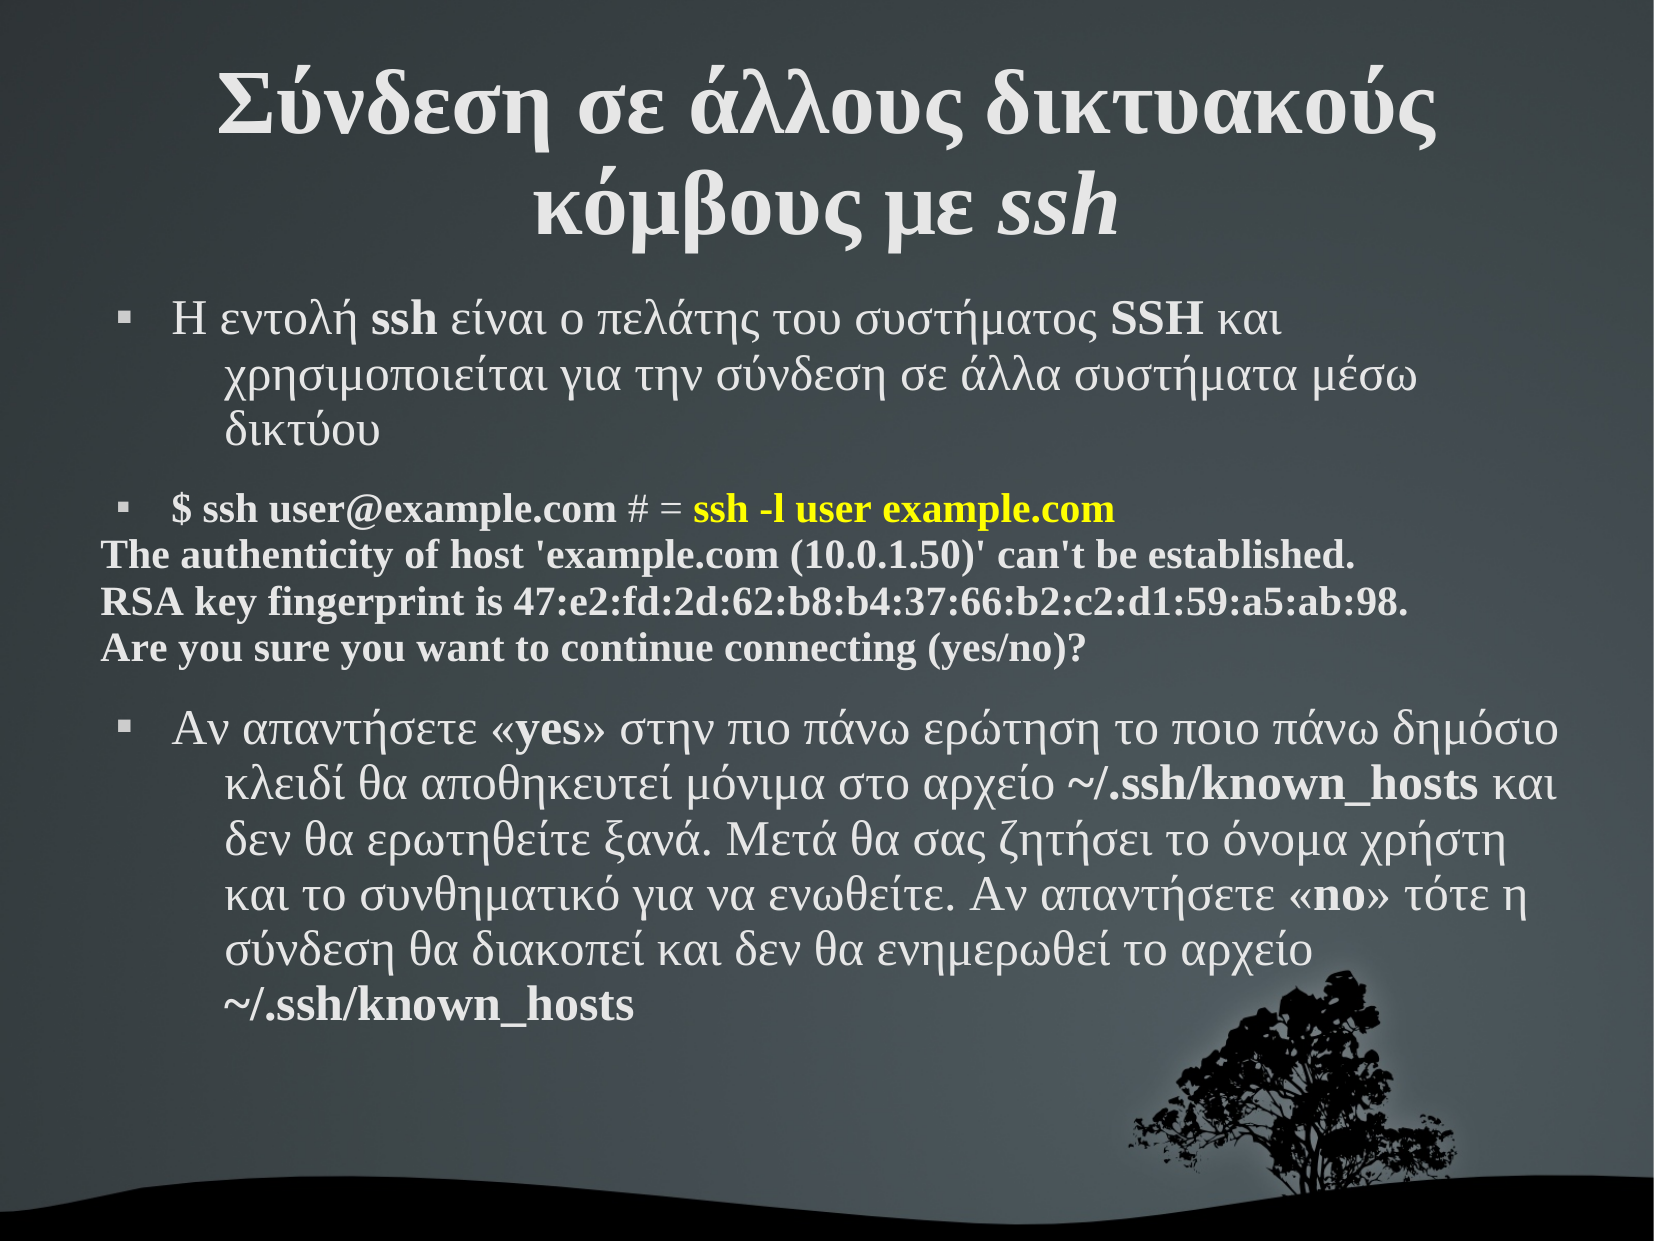

# Σύνδεση σε άλλους δικτυακούς κόμβους με ssh
Η εντολή ssh είναι ο πελάτης του συστήματος SSH και χρησιμοποιείται για την σύνδεση σε άλλα συστήματα μέσω δικτύου
$ ssh user@example.com # = ssh -l user example.com
The authenticity of host 'example.com (10.0.1.50)' can't be established.
RSA key fingerprint is 47:e2:fd:2d:62:b8:b4:37:66:b2:c2:d1:59:a5:ab:98.
Are you sure you want to continue connecting (yes/no)?
Αν απαντήσετε «yes» στην πιο πάνω ερώτηση το ποιο πάνω δημόσιο κλειδί θα αποθηκευτεί μόνιμα στο αρχείο ~/.ssh/known_hosts και δεν θα ερωτηθείτε ξανά. Μετά θα σας ζητήσει το όνομα χρήστη και το συνθηματικό για να ενωθείτε. Αν απαντήσετε «no» τότε η σύνδεση θα διακοπεί και δεν θα ενημερωθεί το αρχείο ~/.ssh/known_hosts